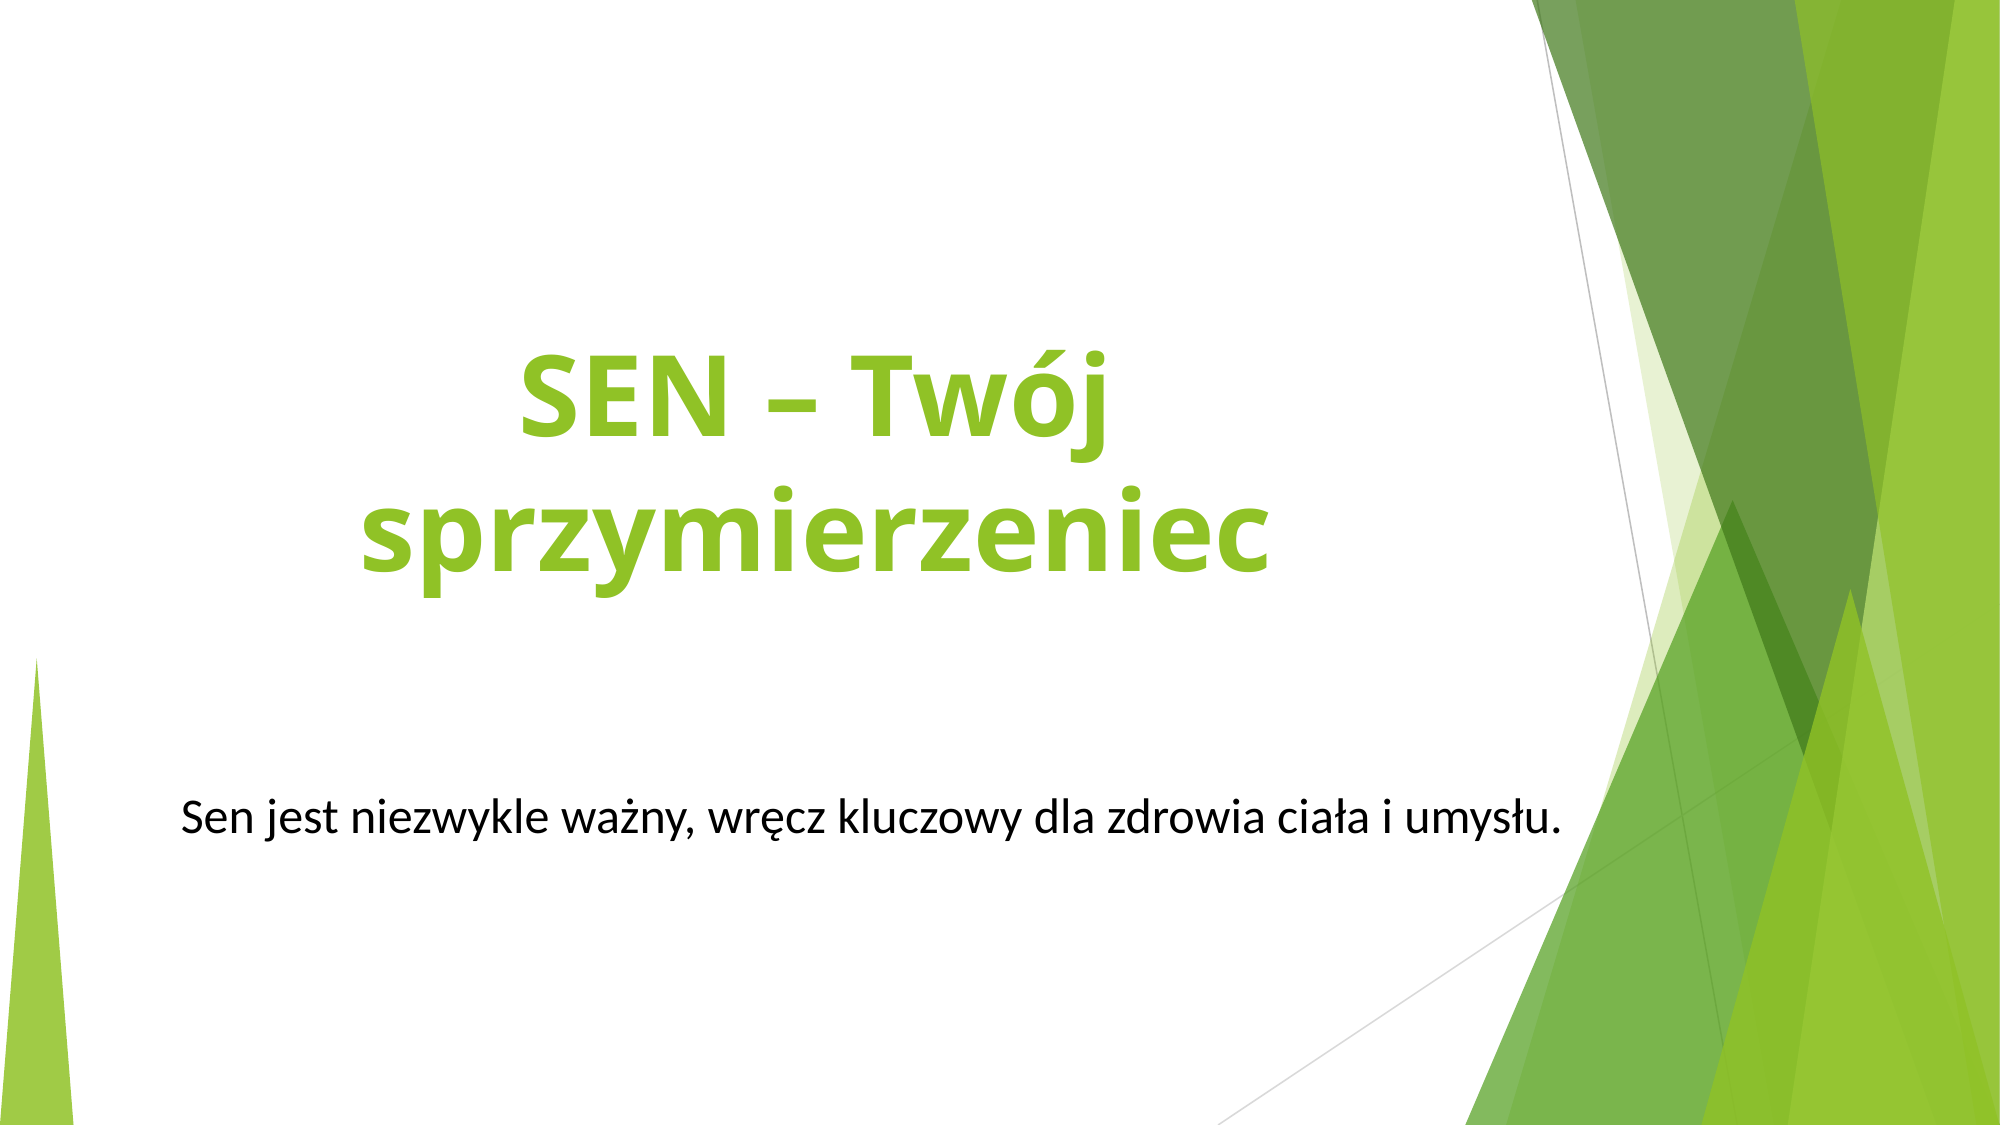

# SEN – Twój sprzymierzeniec
Sen jest niezwykle ważny, wręcz kluczowy dla zdrowia ciała i umysłu.